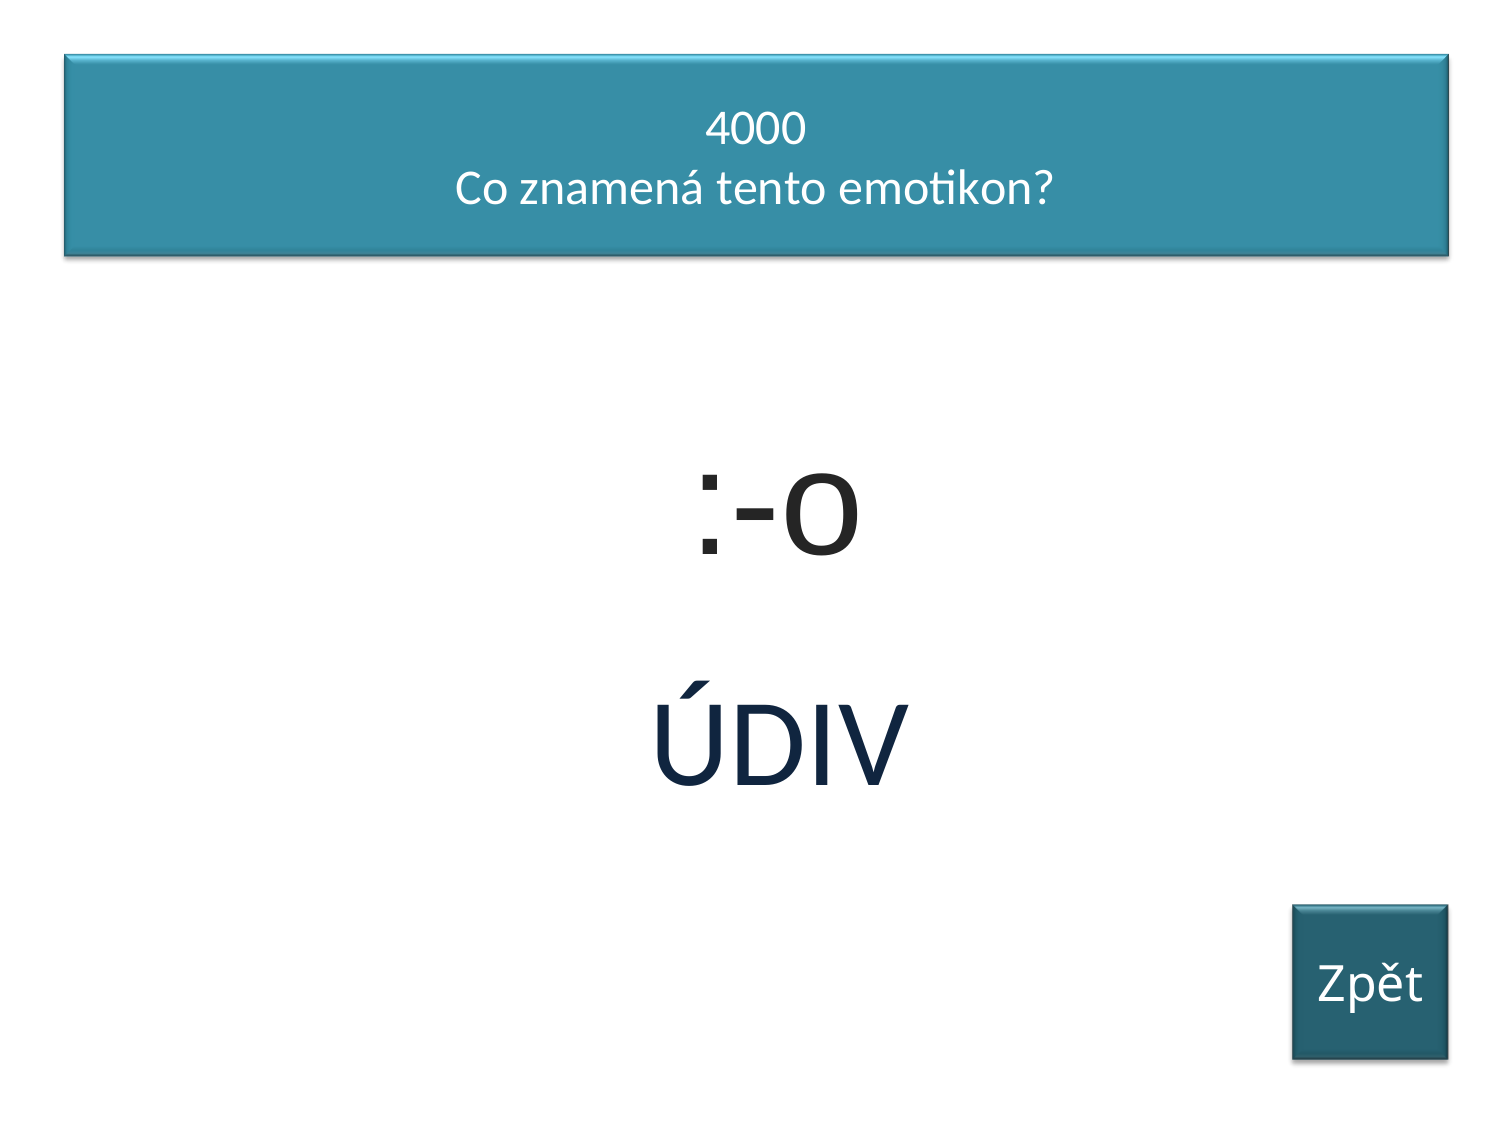

4000
Co znamená tento emotikon?
 :-o
ÚDIV
Zpět